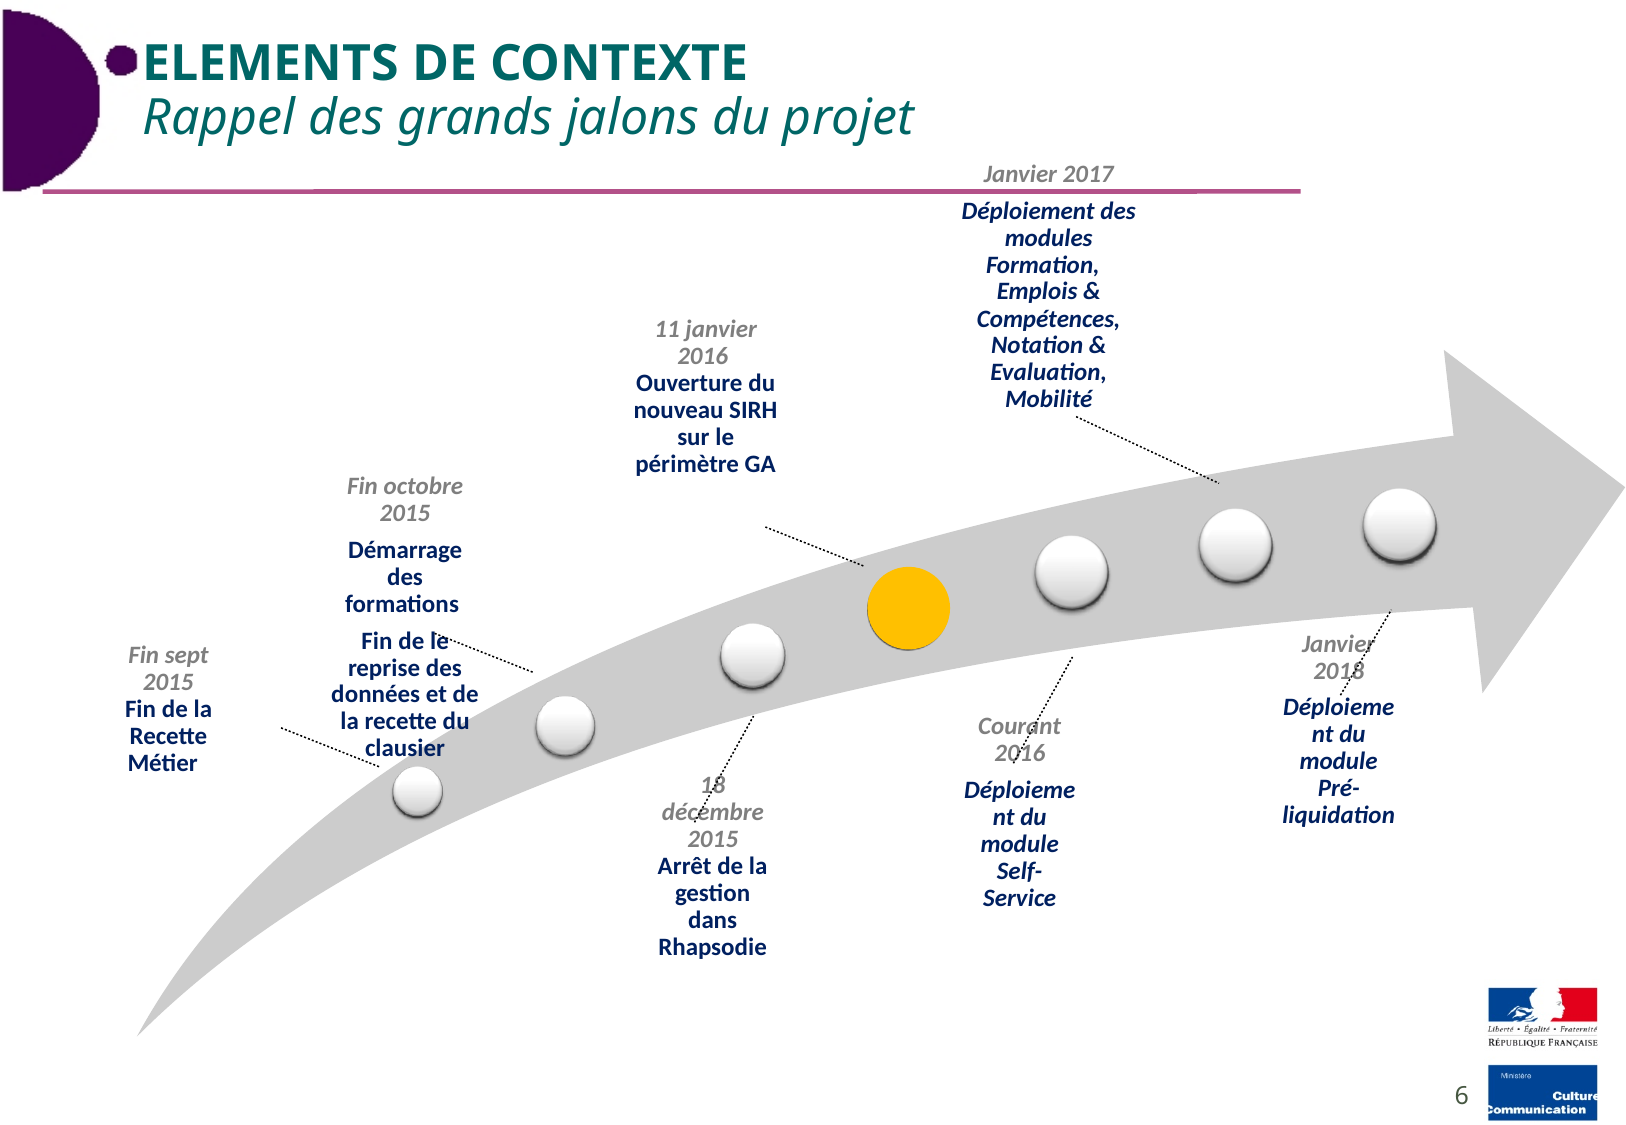

ELEMENTS DE CONTEXTE
Rappel des grands jalons du projet
Janvier 2017
Déploiement des modules Formation, Emplois & Compétences, Notation & Evaluation, Mobilité
11 janvier 2016
Ouverture du nouveau SIRH sur le périmètre GA
Fin octobre 2015
Démarrage des formations
Fin de le reprise des données et de la recette du clausier
Janvier 2018
Déploiement du module Pré-liquidation
Fin sept 2015
Fin de la Recette Métier
Courant 2016
Déploiement du module Self-Service
18 décembre 2015
Arrêt de la gestion dans Rhapsodie